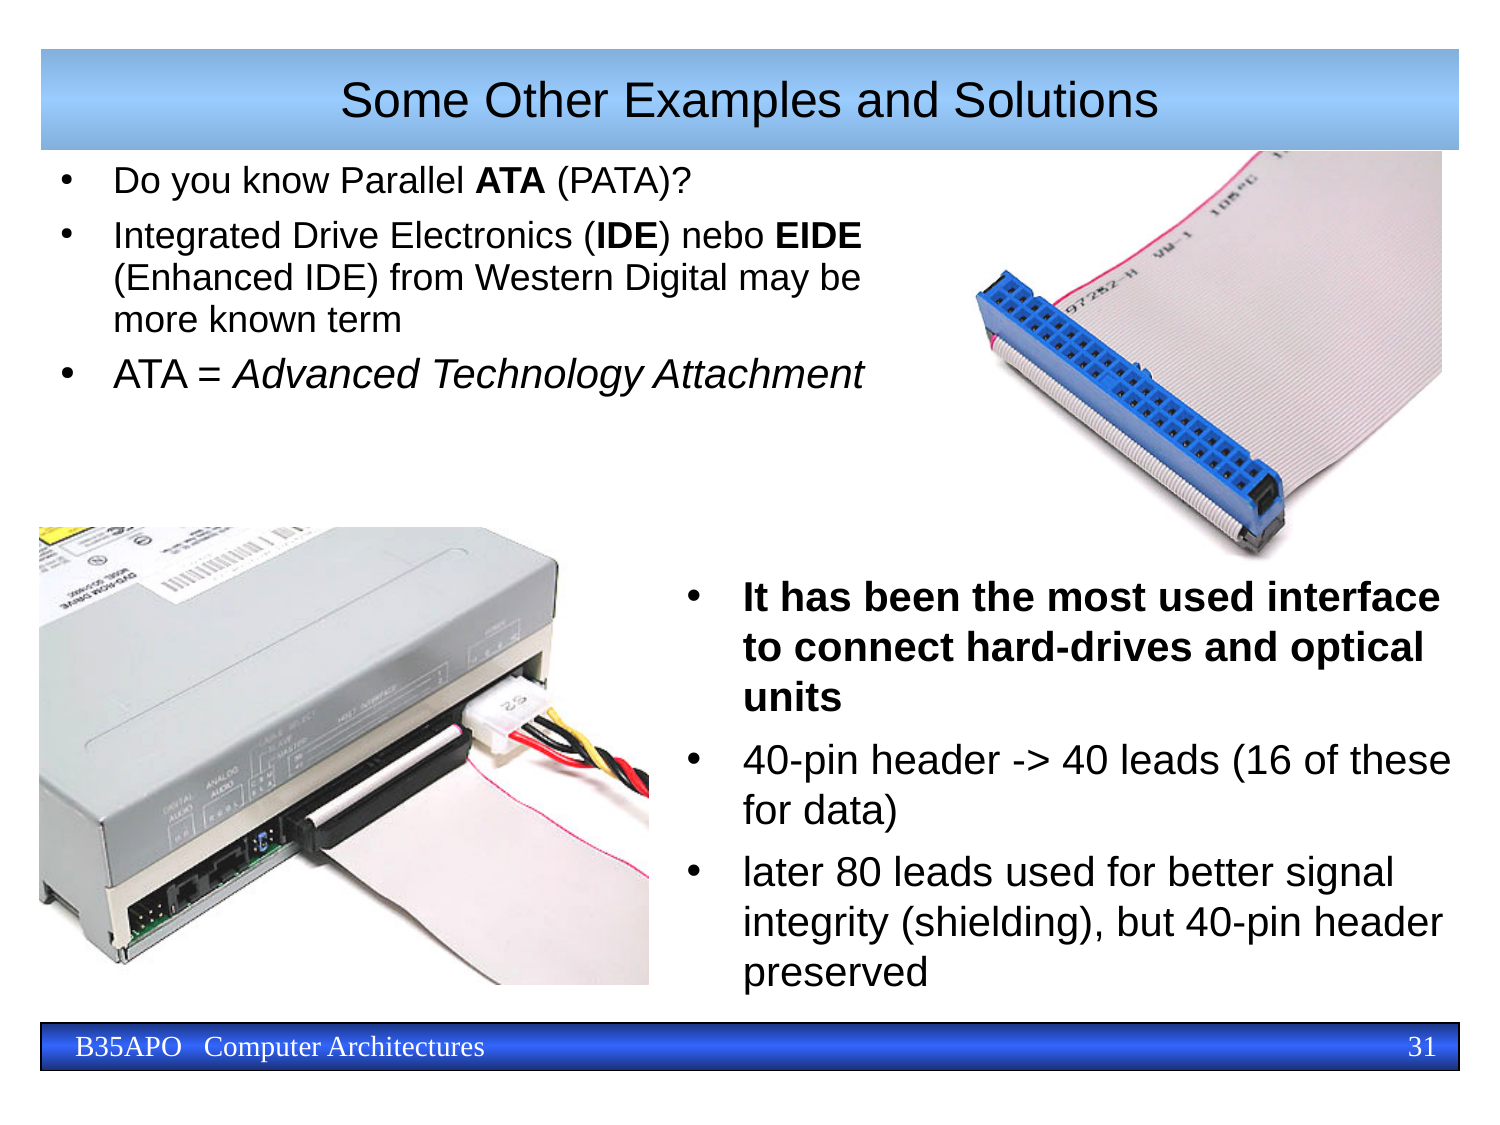

# Some Other Examples and Solutions
Do you know Parallel ATA (PATA)?
Integrated Drive Electronics (IDE) nebo EIDE (Enhanced IDE) from Western Digital may be more known term
ATA = Advanced Technology Attachment
It has been the most used interface to connect hard-drives and optical units
40-pin header -> 40 leads (16 of these for data)
later 80 leads used for better signal integrity (shielding), but 40-pin header preserved
B35APO Computer Architectures
31